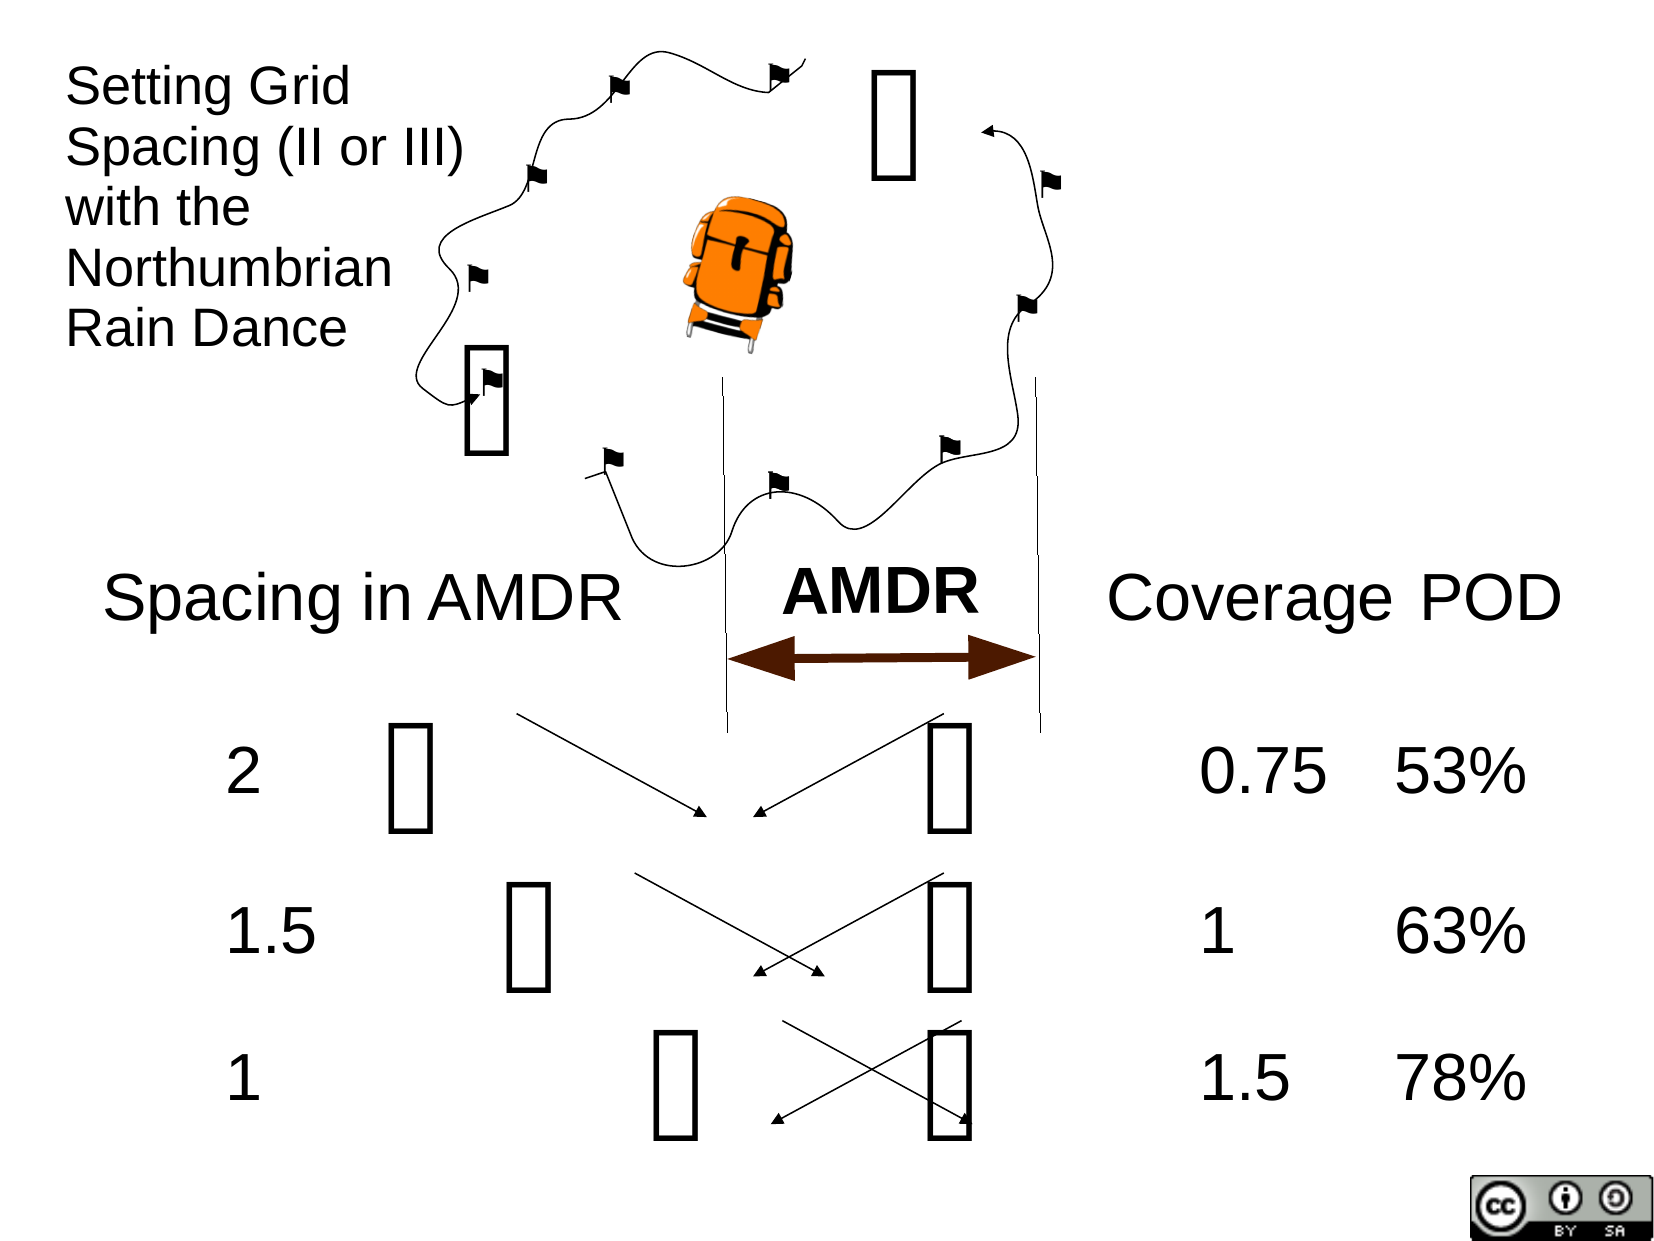


Setting Grid
Spacing (II or III)
with the
Northumbrian
Rain Dance
⚑
⚑
⚑
⚑
⚑
⚑

⚑
⚑
⚑
⚑
⚑
⚑
Spacing in AMDR
Coverage
POD
AMDR


2
0.75
53%


1.5
1
63%


1
1.5
78%